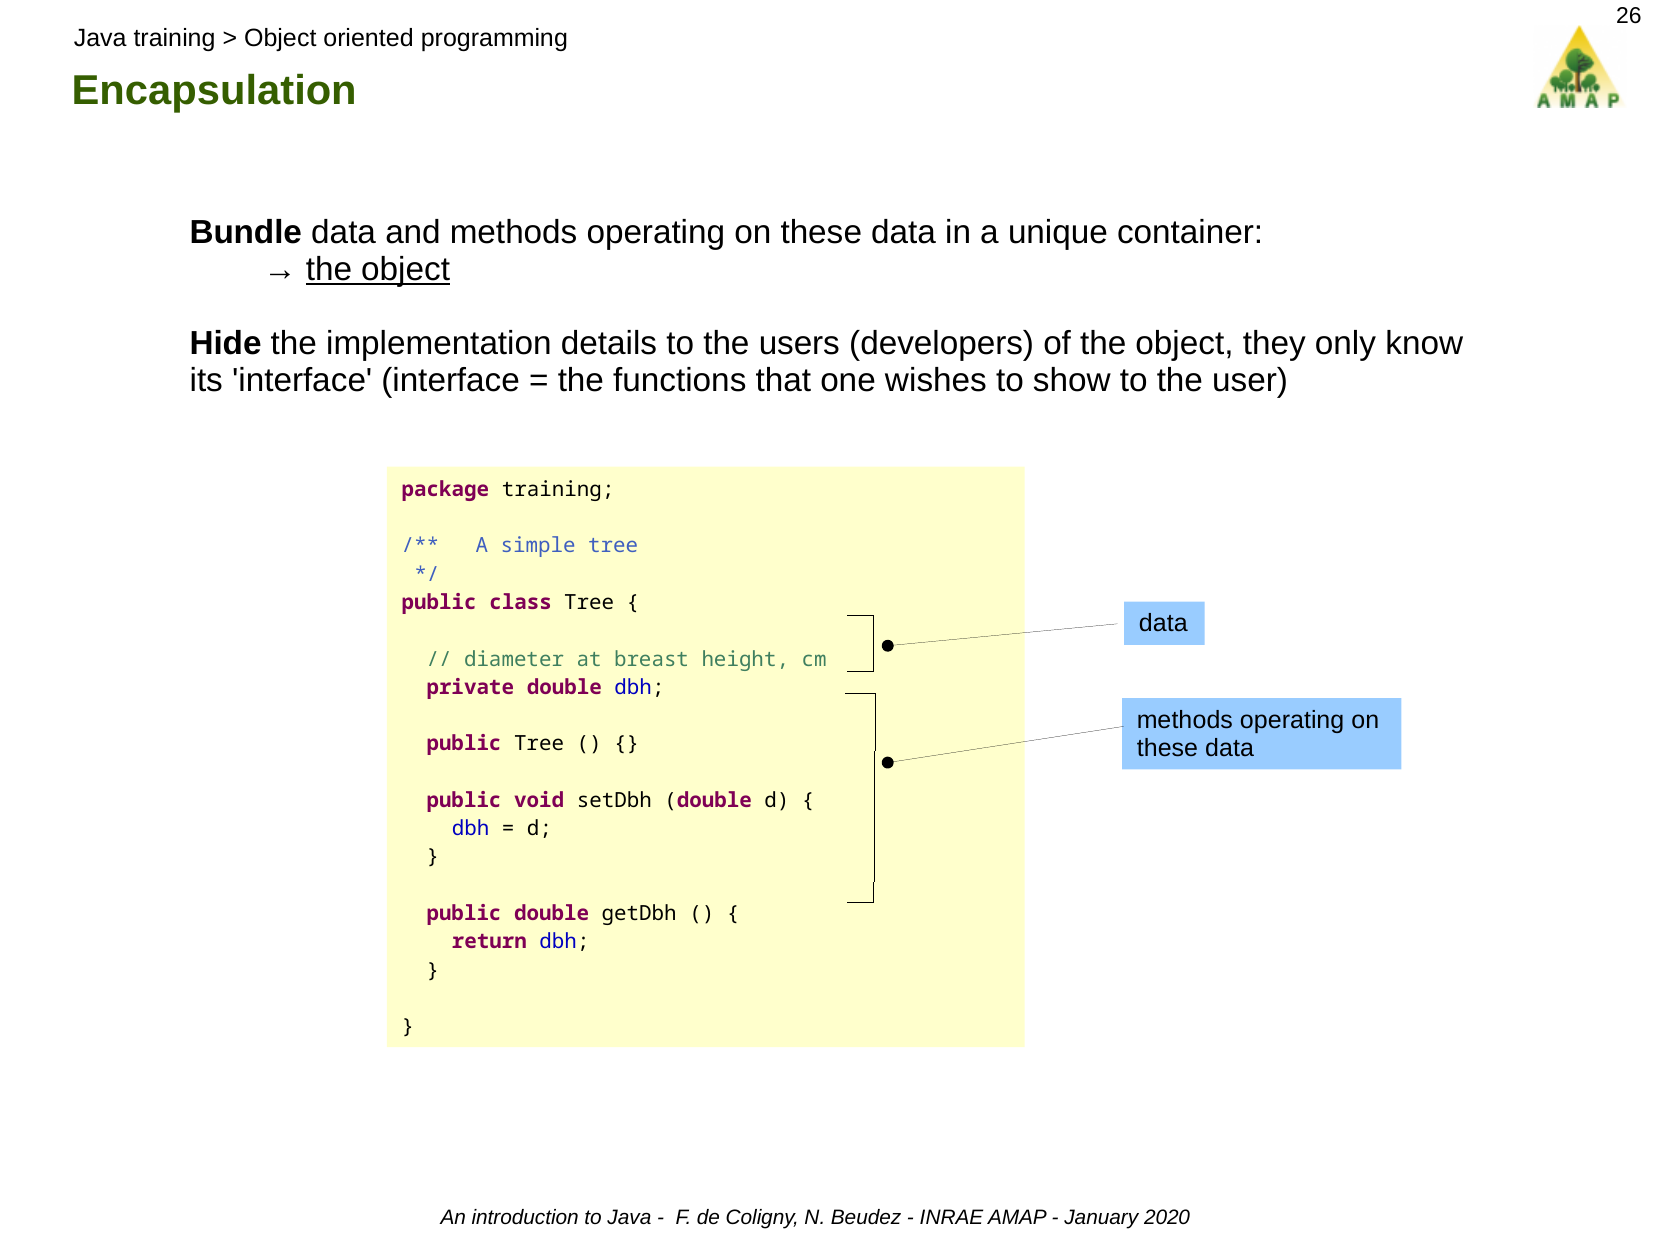

26
Java training > Object oriented programming
Encapsulation
Bundle data and methods operating on these data in a unique container:
	→ the object
Hide the implementation details to the users (developers) of the object, they only know its 'interface' (interface = the functions that one wishes to show to the user)
package training;
/**	A simple tree
 */
public class Tree {
 // diameter at breast height, cm
 private double dbh;
 public Tree () {}
 public void setDbh (double d) {
 dbh = d;
 }
 public double getDbh () {
 return dbh;
 }
}
data
methods operating on these data